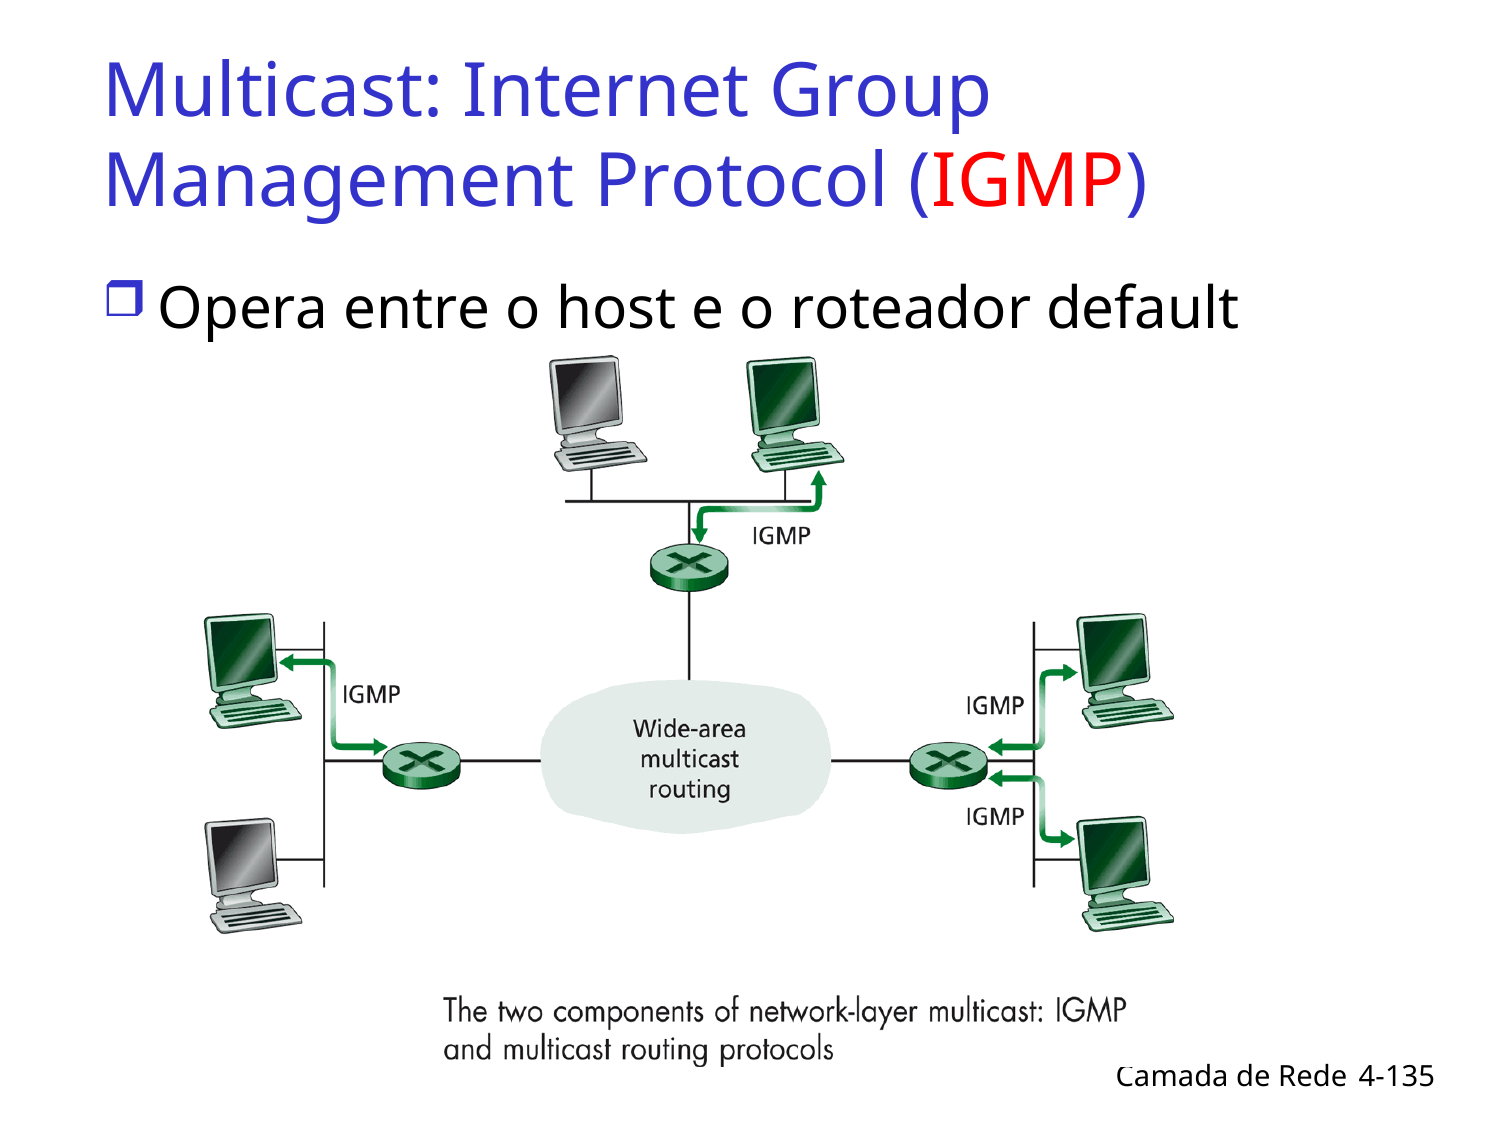

Multicast: Internet Group Management Protocol (IGMP)
Opera entre o host e o roteador default
Camada de Rede